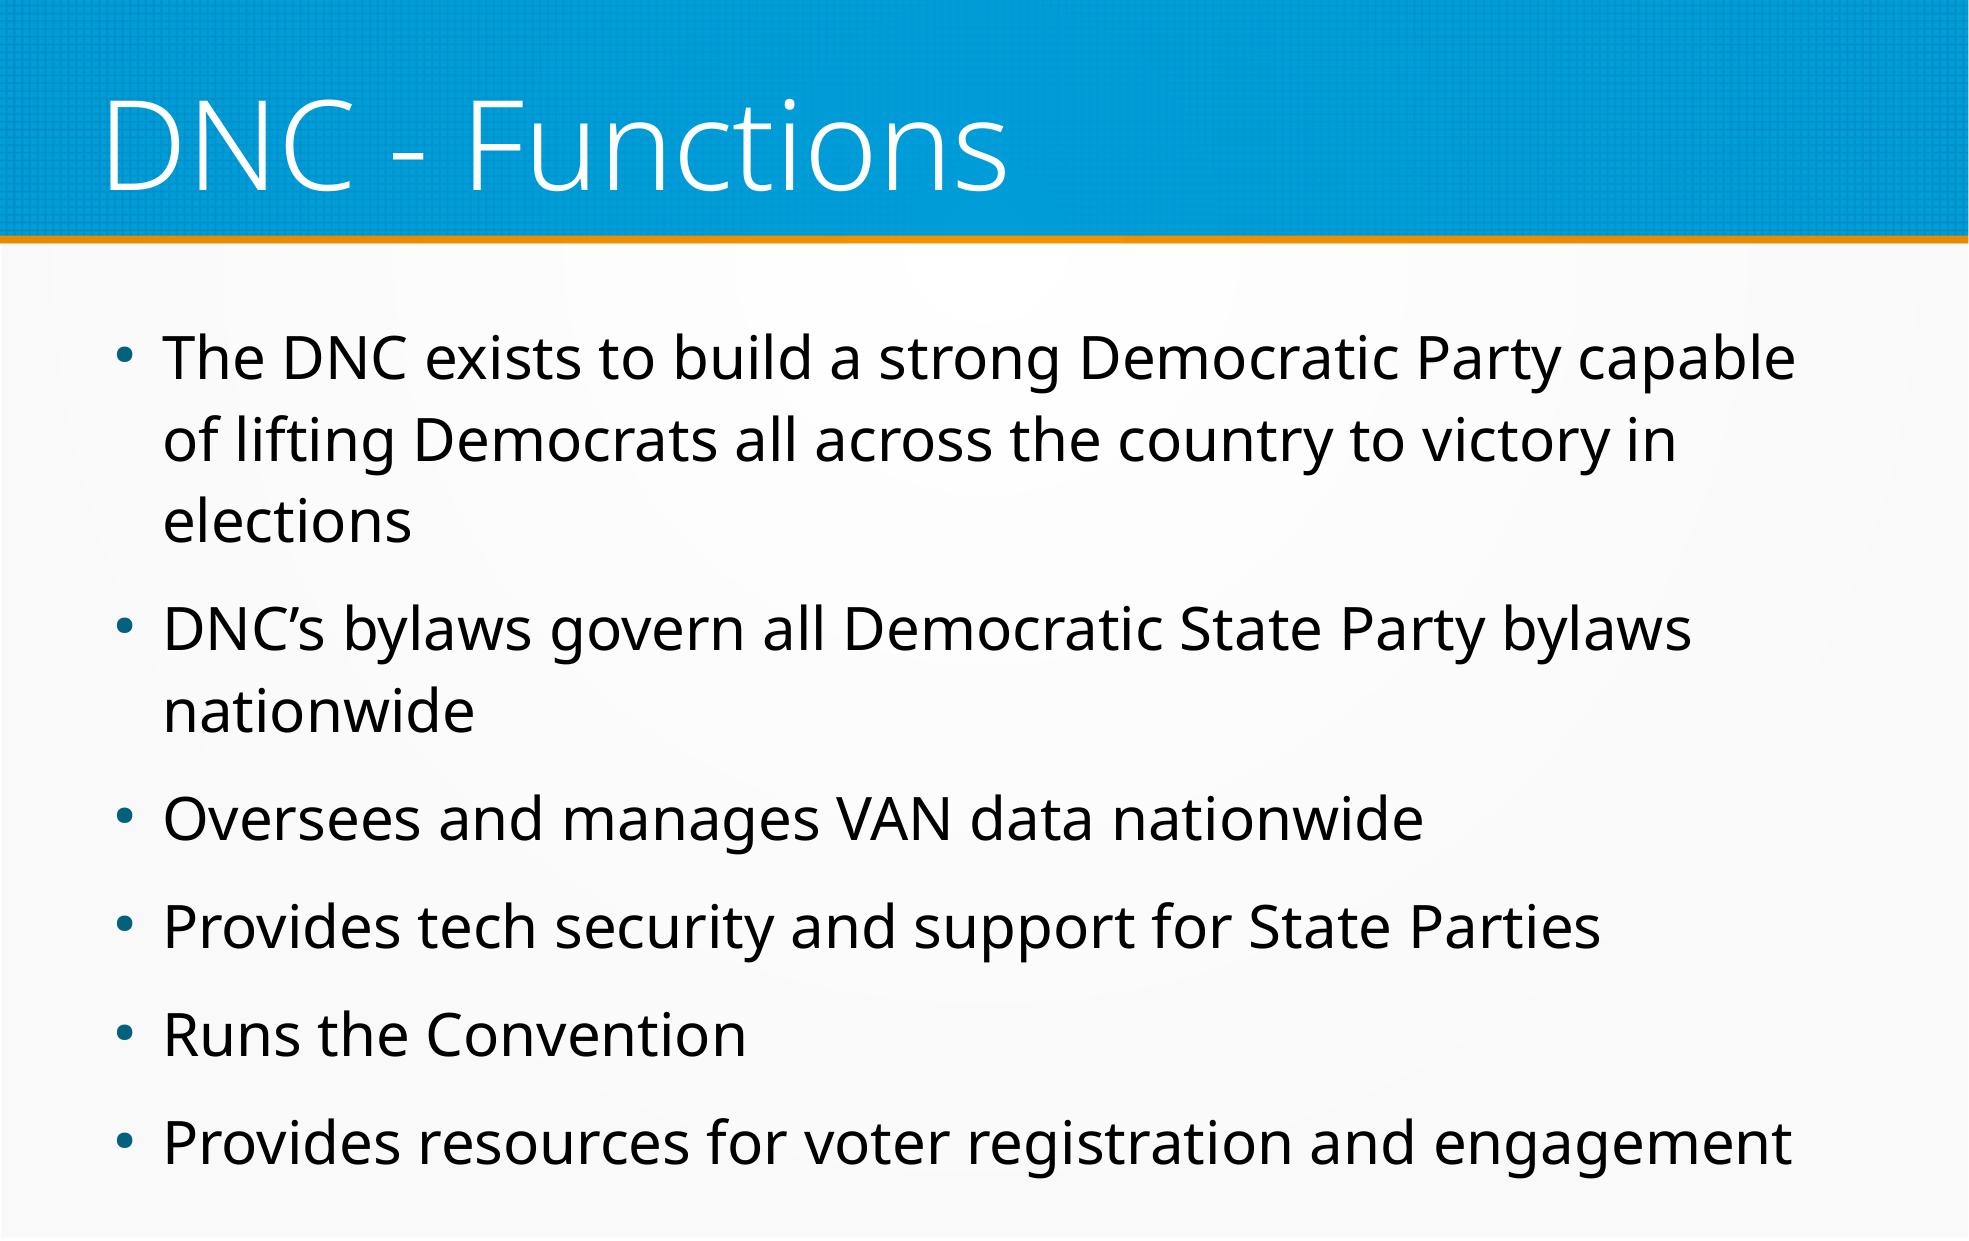

# DNC - Functions
The DNC exists to build a strong Democratic Party capable of lifting Democrats all across the country to victory in elections
DNC’s bylaws govern all Democratic State Party bylaws nationwide
Oversees and manages VAN data nationwide
Provides tech security and support for State Parties
Runs the Convention
Provides resources for voter registration and engagement